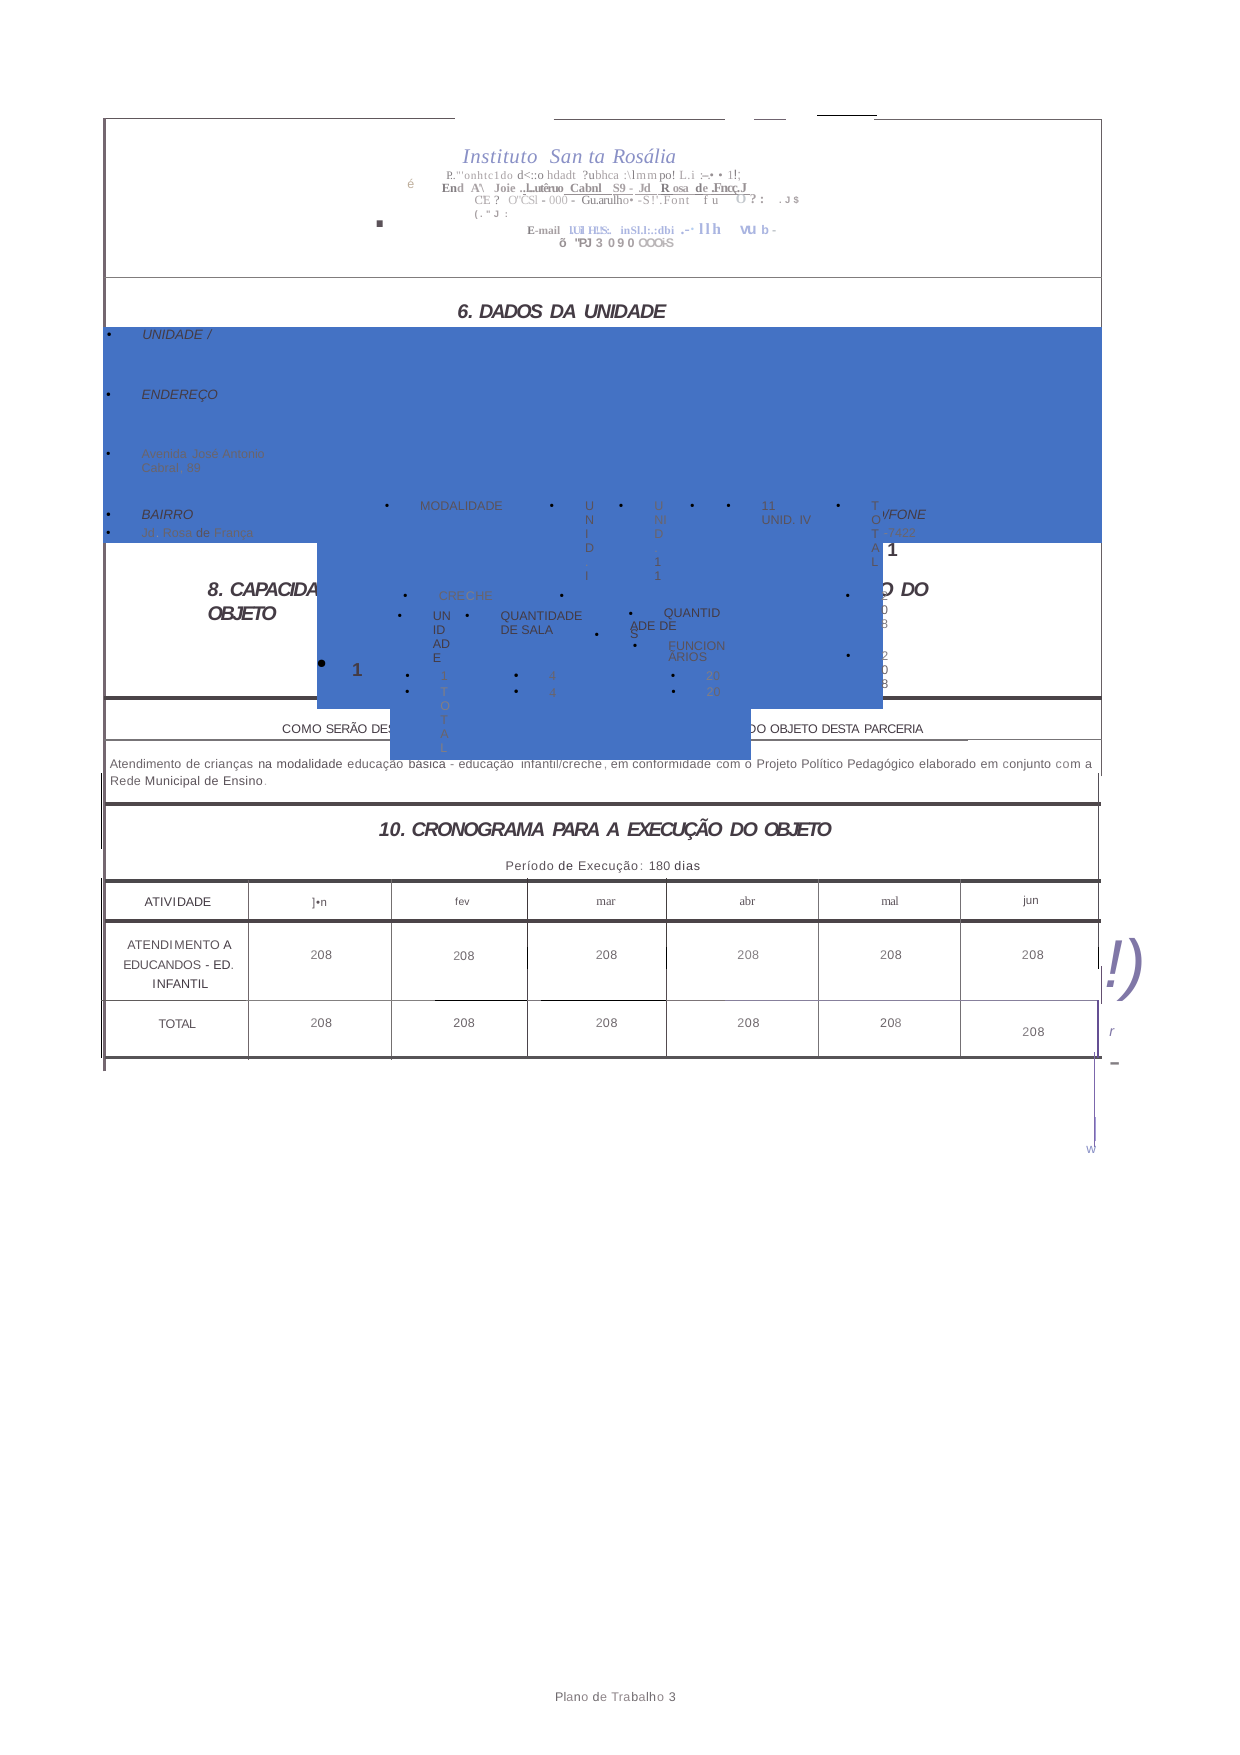

Instituto San ta Rosália
P.."'onhtc1do d<::o hdadt ?ubhca :\lmmpo! L.i :--.• • 1!;
End A'\ Joie ..l...utêruo Cabnl S9 - Jd R osa de .Fncç.J
C"E ? O"CSl - 000 - Gu.arulho• -S!'.Font f u O ? : .J$(."J :
E-mail l.Uil H!.!S:. inSl.l:.:dbi .-· llh vu b- õ"PJ 3090 OOOi-S
.
é
6. DADOS DA UNIDADE ESCOLAR
| UNIDADE / | | | | |
| --- | --- | --- | --- | --- |
| ENDEREÇO | | | | |
| Avenida José Antonio Cabral, 89 | | | | |
| BAIRRO Jd. Rosa de França | I CEP 07081-000 | CIDADE Guarulhos | UF SP | DDD/FONE 2485-7422 |
A linha telefônica definida para cada unidade será OBRIGATORIAMENTE utilizada para lançamento no relatório de prestação de contas.
7. METAS QUANTITATIVAS
| | MODALIDADE | UNID. I | UNID. 11 | | UNI0.1 | 11 UNID. IV | TOTAL |
| --- | --- | --- | --- | --- | --- | --- | --- |
| | CRECHE | 208 | | | | | 208 |
| 1 TOTAL | | 208 | | | | | 208 |
1
1
1
1
1
8. CAPACIDADE FÍSICA E PESSOAL DISPONIBILIZADO PARA O CUMPRIMENTO DO OBJETO
| UNIDADE | QUANTIDADE DE SALA | QUANTIDADE DE S FUNCIONÃRIOS | |
| --- | --- | --- | --- |
| 1 | 4 | 20 | |
| TOTAL | 4 | 20 | |
9.METODOLOGIA
COMO SERÃO DESENVOLVIDAS AS ATIVIDADES VISANDO O CUMPRIMENTO DO OBJETO DESTA PARCERIA
Atendimento de crianças na modalidade educação básica - educação infantil/creche, em conformidade com o Projeto Político Pedagógico elaborado em conjunto com a Rede Municipal de Ensino.
10. CRONOGRAMA PARA A EXECUÇÃO DO OBJETO
Período de Execução: 180 dias
mar	abr
mal
jun
ATIVIDADE
]•n
fev
!)
r -
ATENDIMENTO A EDUCANDOS - ED. INFANTIL
208
208
208
208
208
208
208
208
208
208
208
TOTAL
208
w
Plano de Trabalho